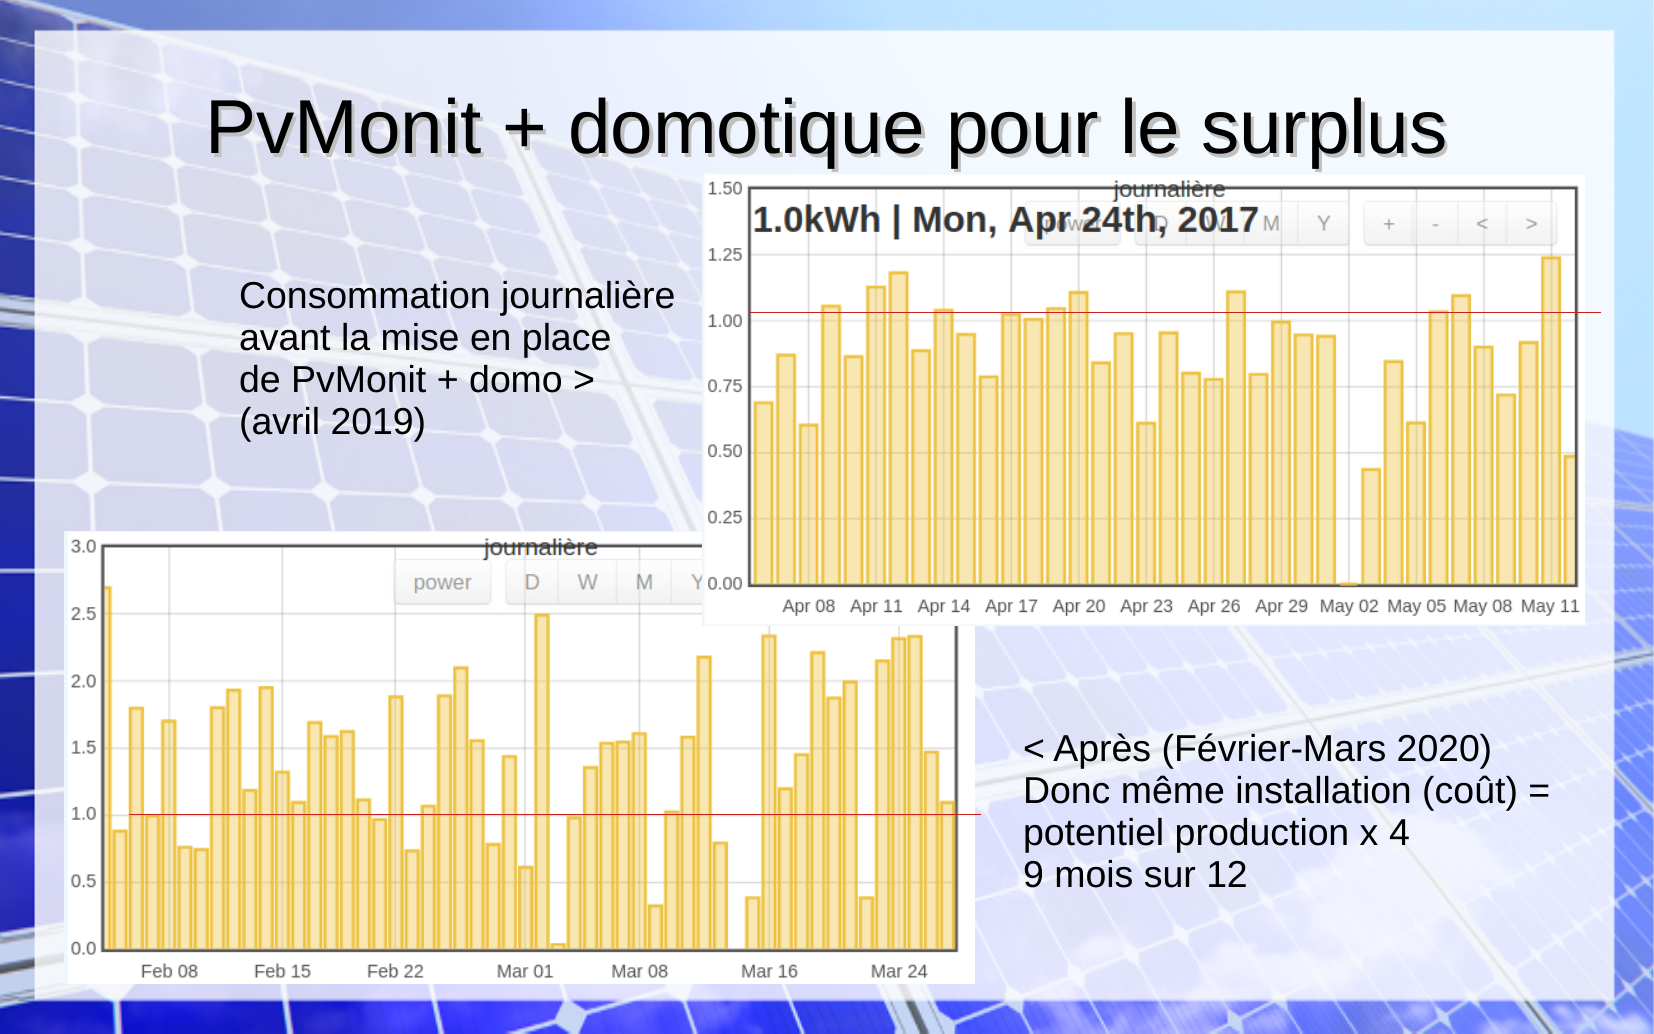

# PvMonit + domotique pour le surplus
Consommation journalière
avant la mise en place
de PvMonit + domo >
(avril 2019)
< Après (Février-Mars 2020)
Donc même installation (coût) =
potentiel production x 4
9 mois sur 12